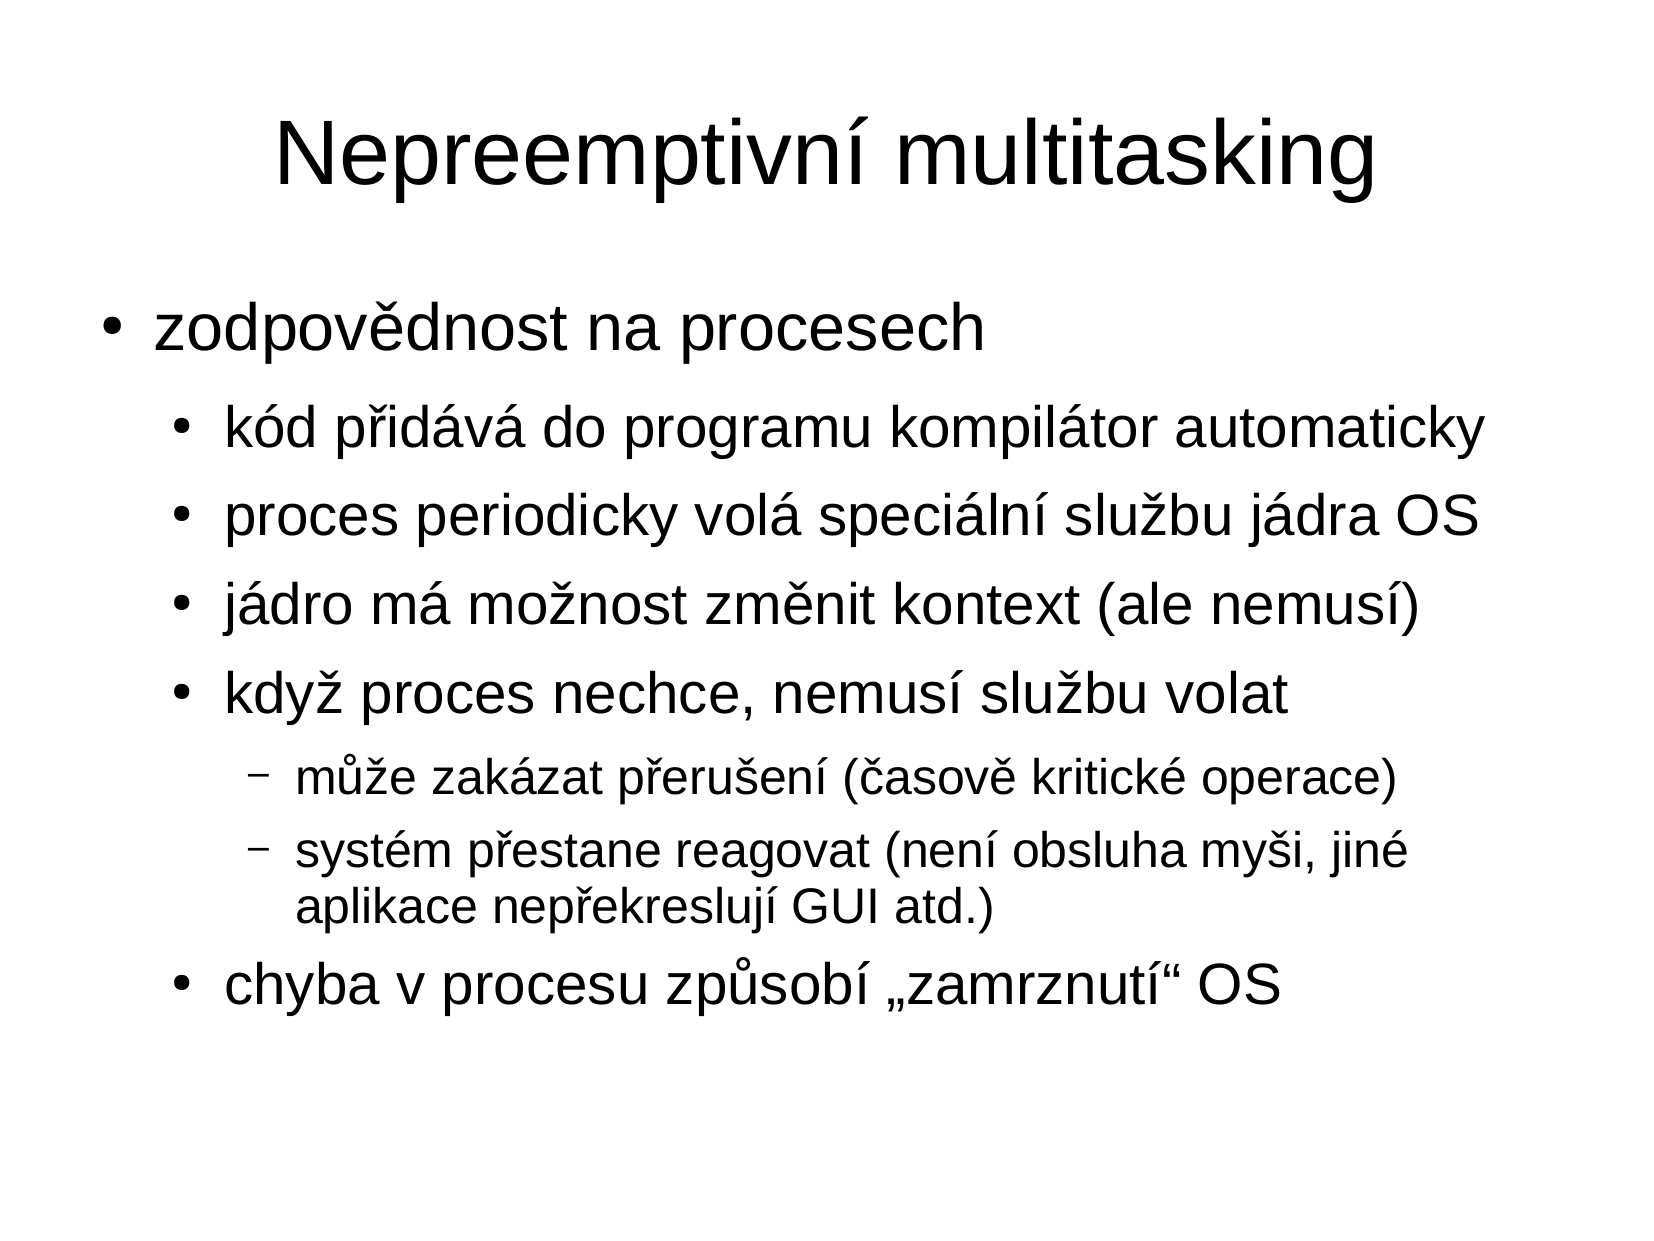

# Nepreemptivní multitasking
zodpovědnost na procesech
kód přidává do programu kompilátor automaticky
proces periodicky volá speciální službu jádra OS
jádro má možnost změnit kontext (ale nemusí)
když proces nechce, nemusí službu volat
může zakázat přerušení (časově kritické operace)
systém přestane reagovat (není obsluha myši, jiné aplikace nepřekreslují GUI atd.)
chyba v procesu způsobí „zamrznutí“ OS